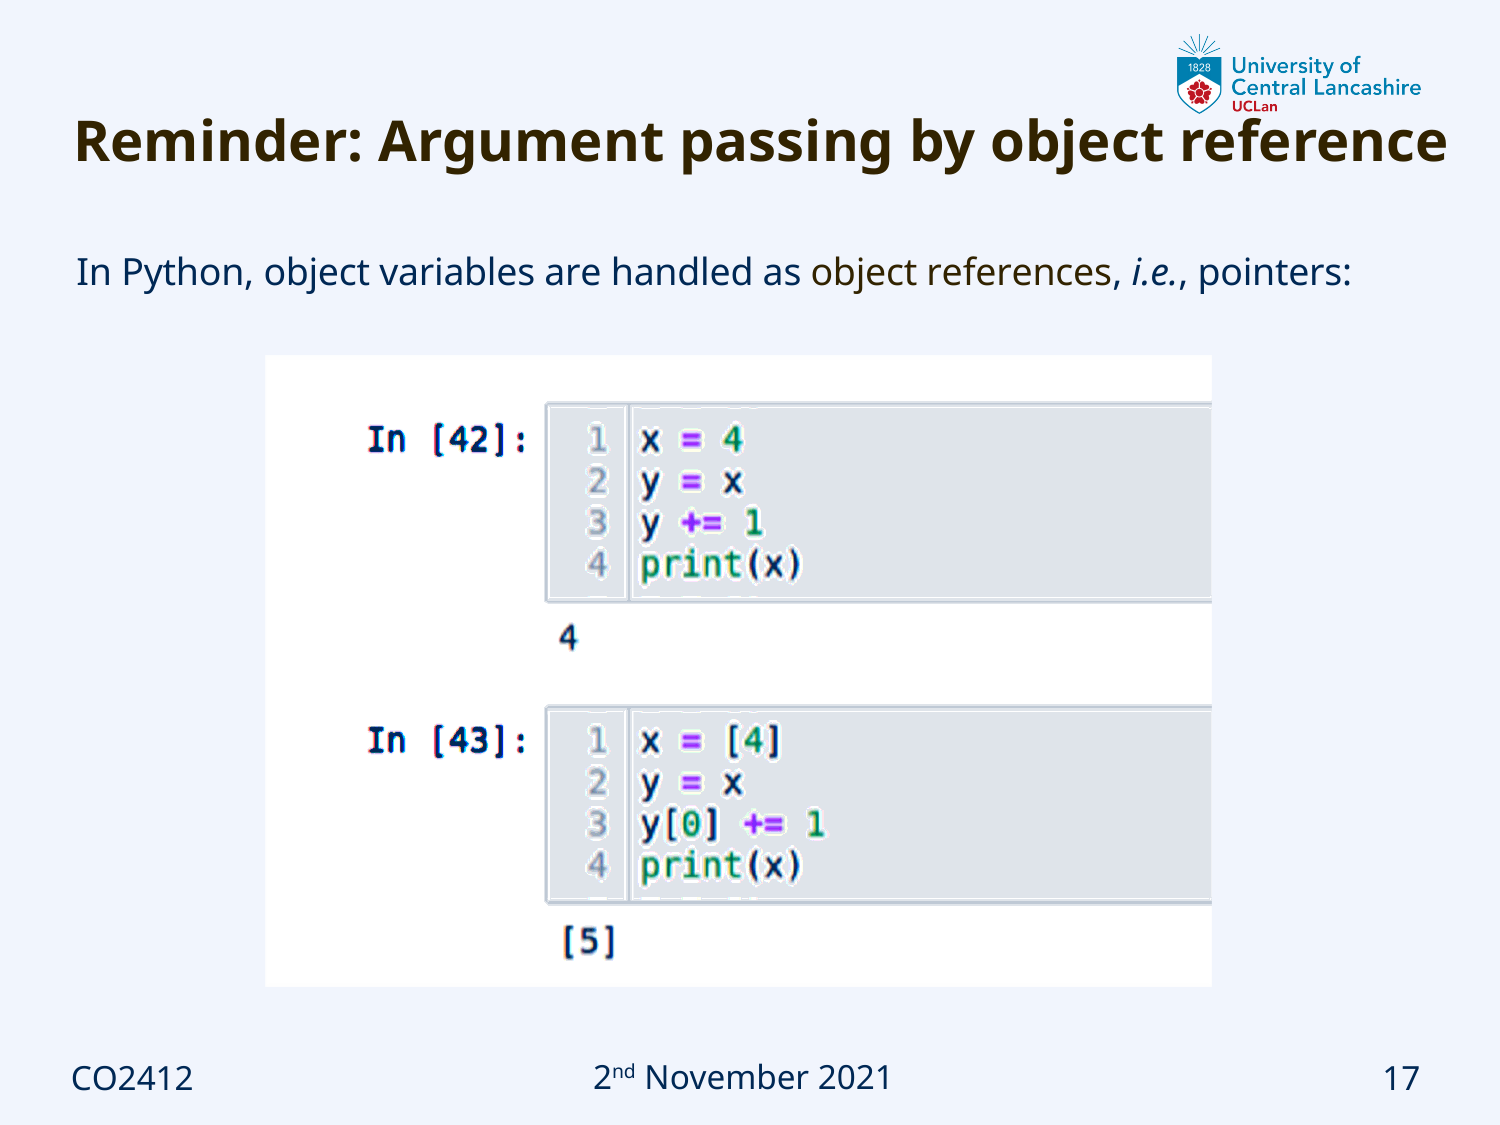

# Reminder: Argument passing by object reference
In Python, object variables are handled as object references, i.e., pointers: